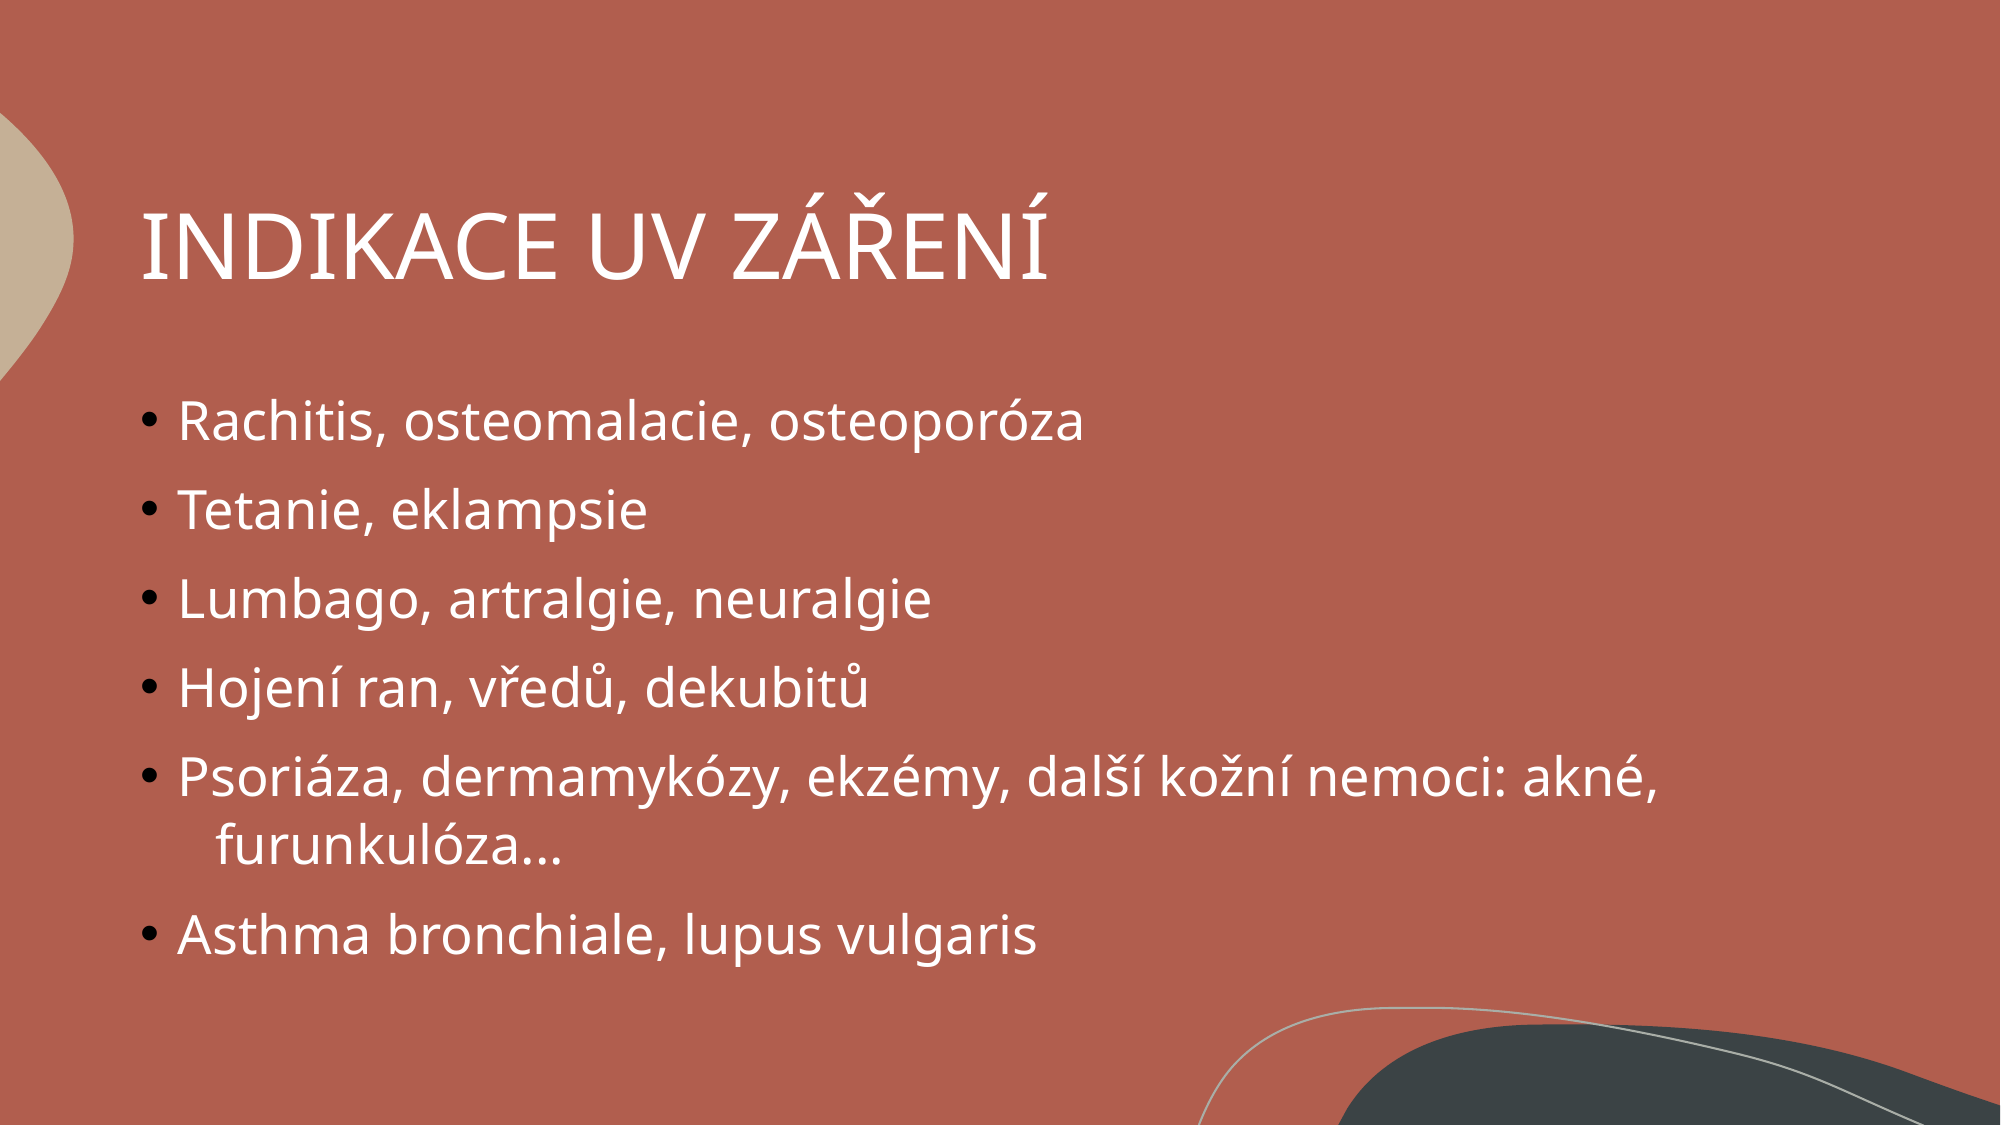

# INDIKACE UV ZÁŘENÍ
Rachitis, osteomalacie, osteoporóza
Tetanie, eklampsie
Lumbago, artralgie, neuralgie
Hojení ran, vředů, dekubitů
Psoriáza, dermamykózy, ekzémy, další kožní nemoci: akné, furunkulóza...
Asthma bronchiale, lupus vulgaris